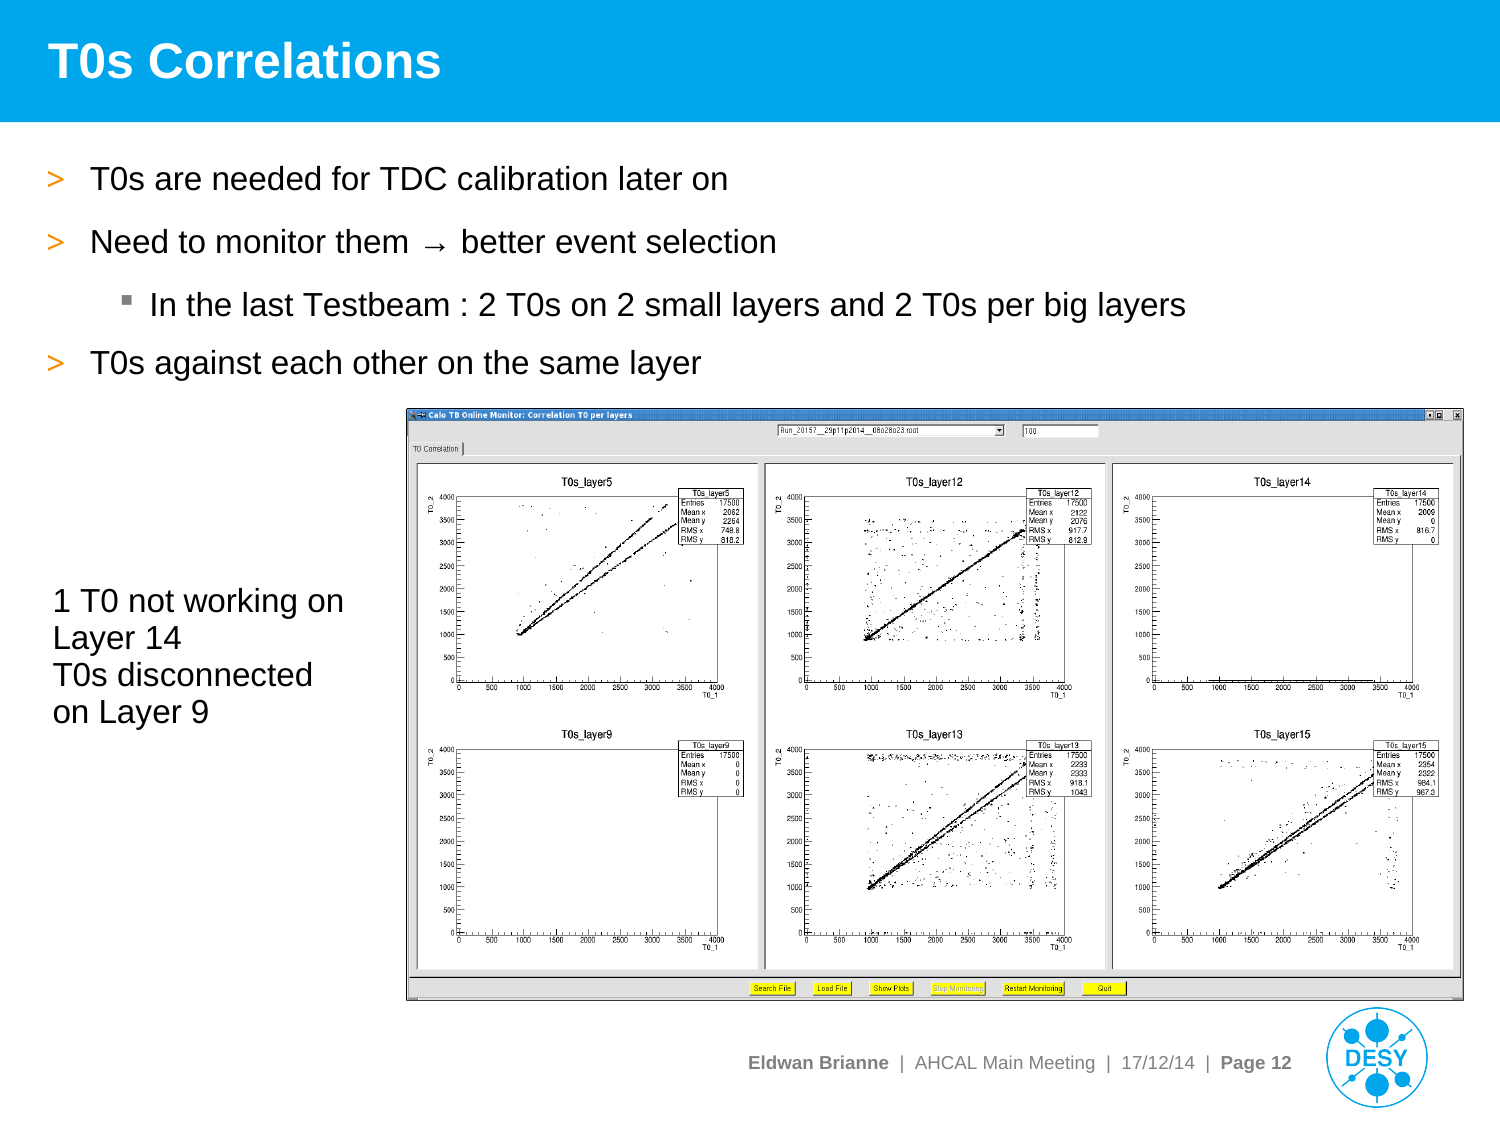

# T0s Correlations
T0s are needed for TDC calibration later on
Need to monitor them → better event selection
In the last Testbeam : 2 T0s on 2 small layers and 2 T0s per big layers
T0s against each other on the same layer
1 T0 not working on Layer 14
T0s disconnected on Layer 9